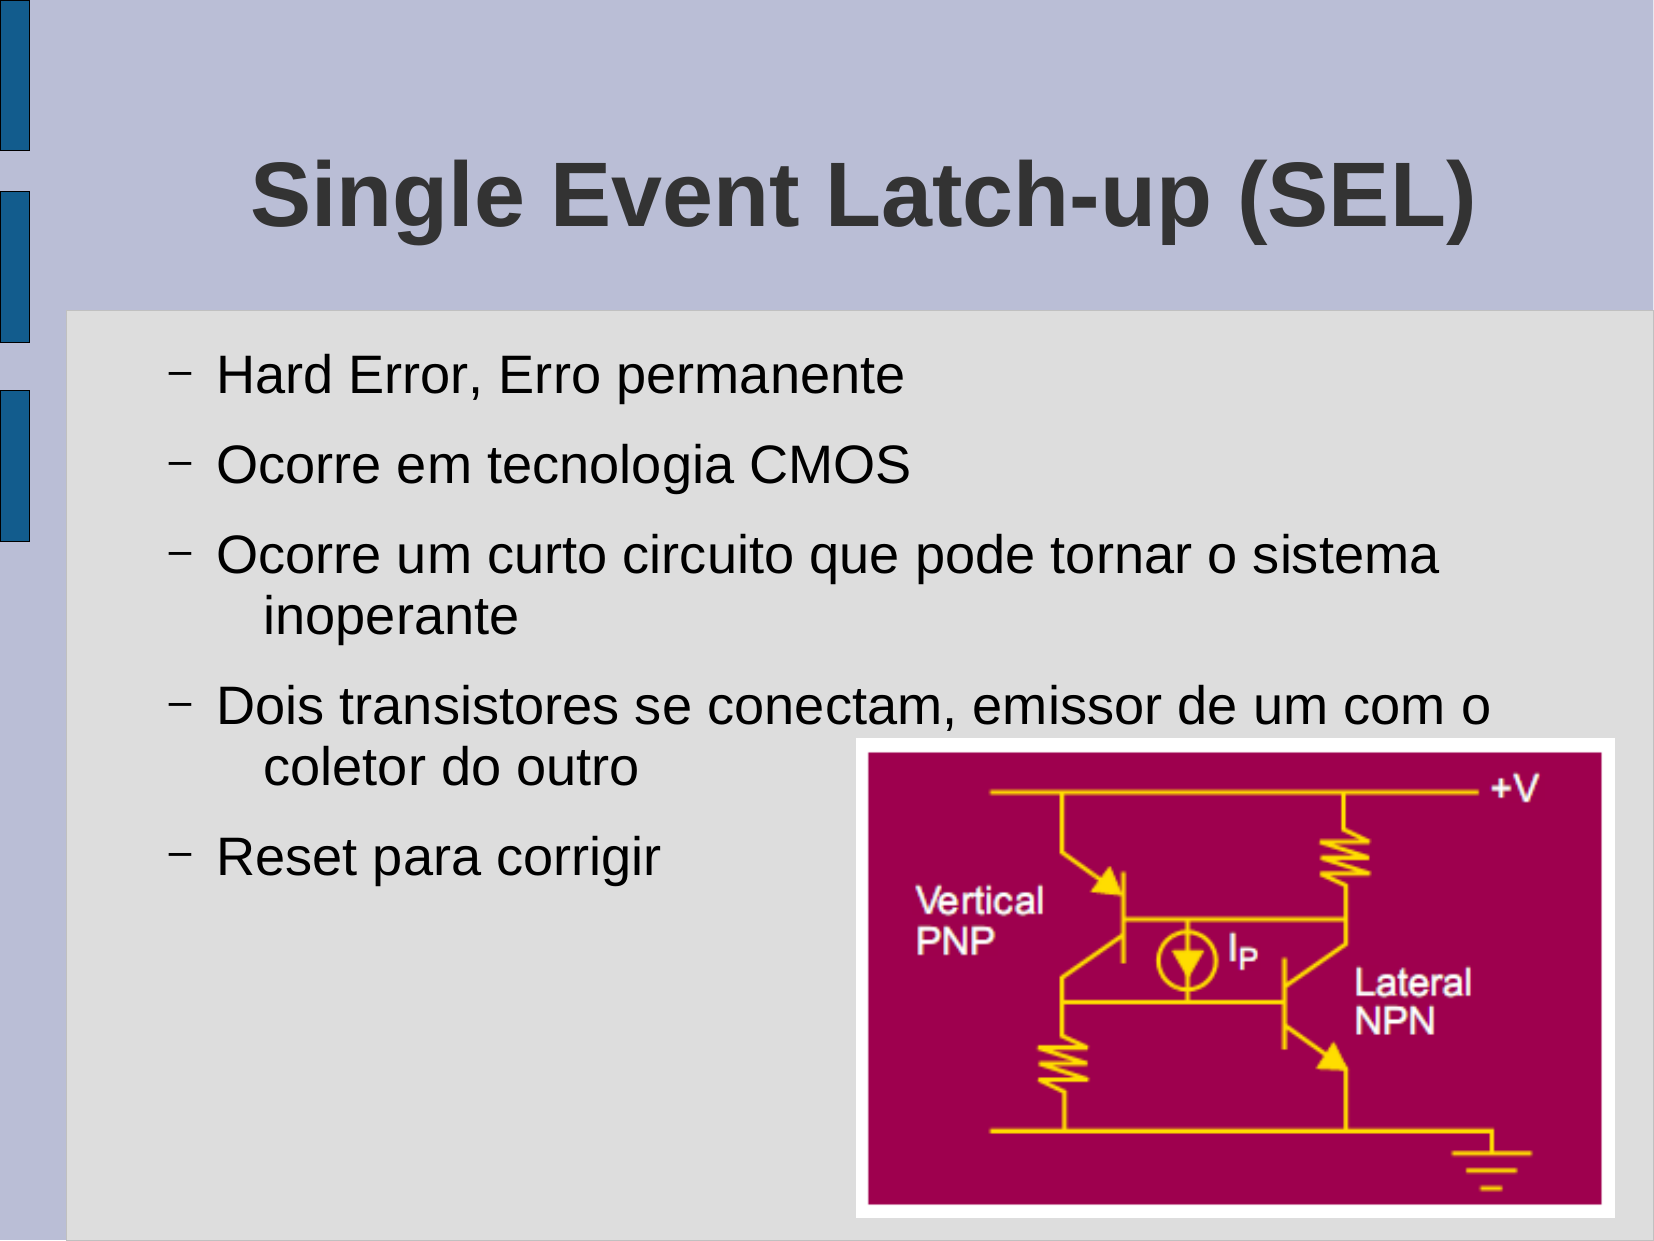

# Single Event Latch-up (SEL)
Hard Error, Erro permanente
Ocorre em tecnologia CMOS
Ocorre um curto circuito que pode tornar o sistema inoperante
Dois transistores se conectam, emissor de um com o coletor do outro
Reset para corrigir